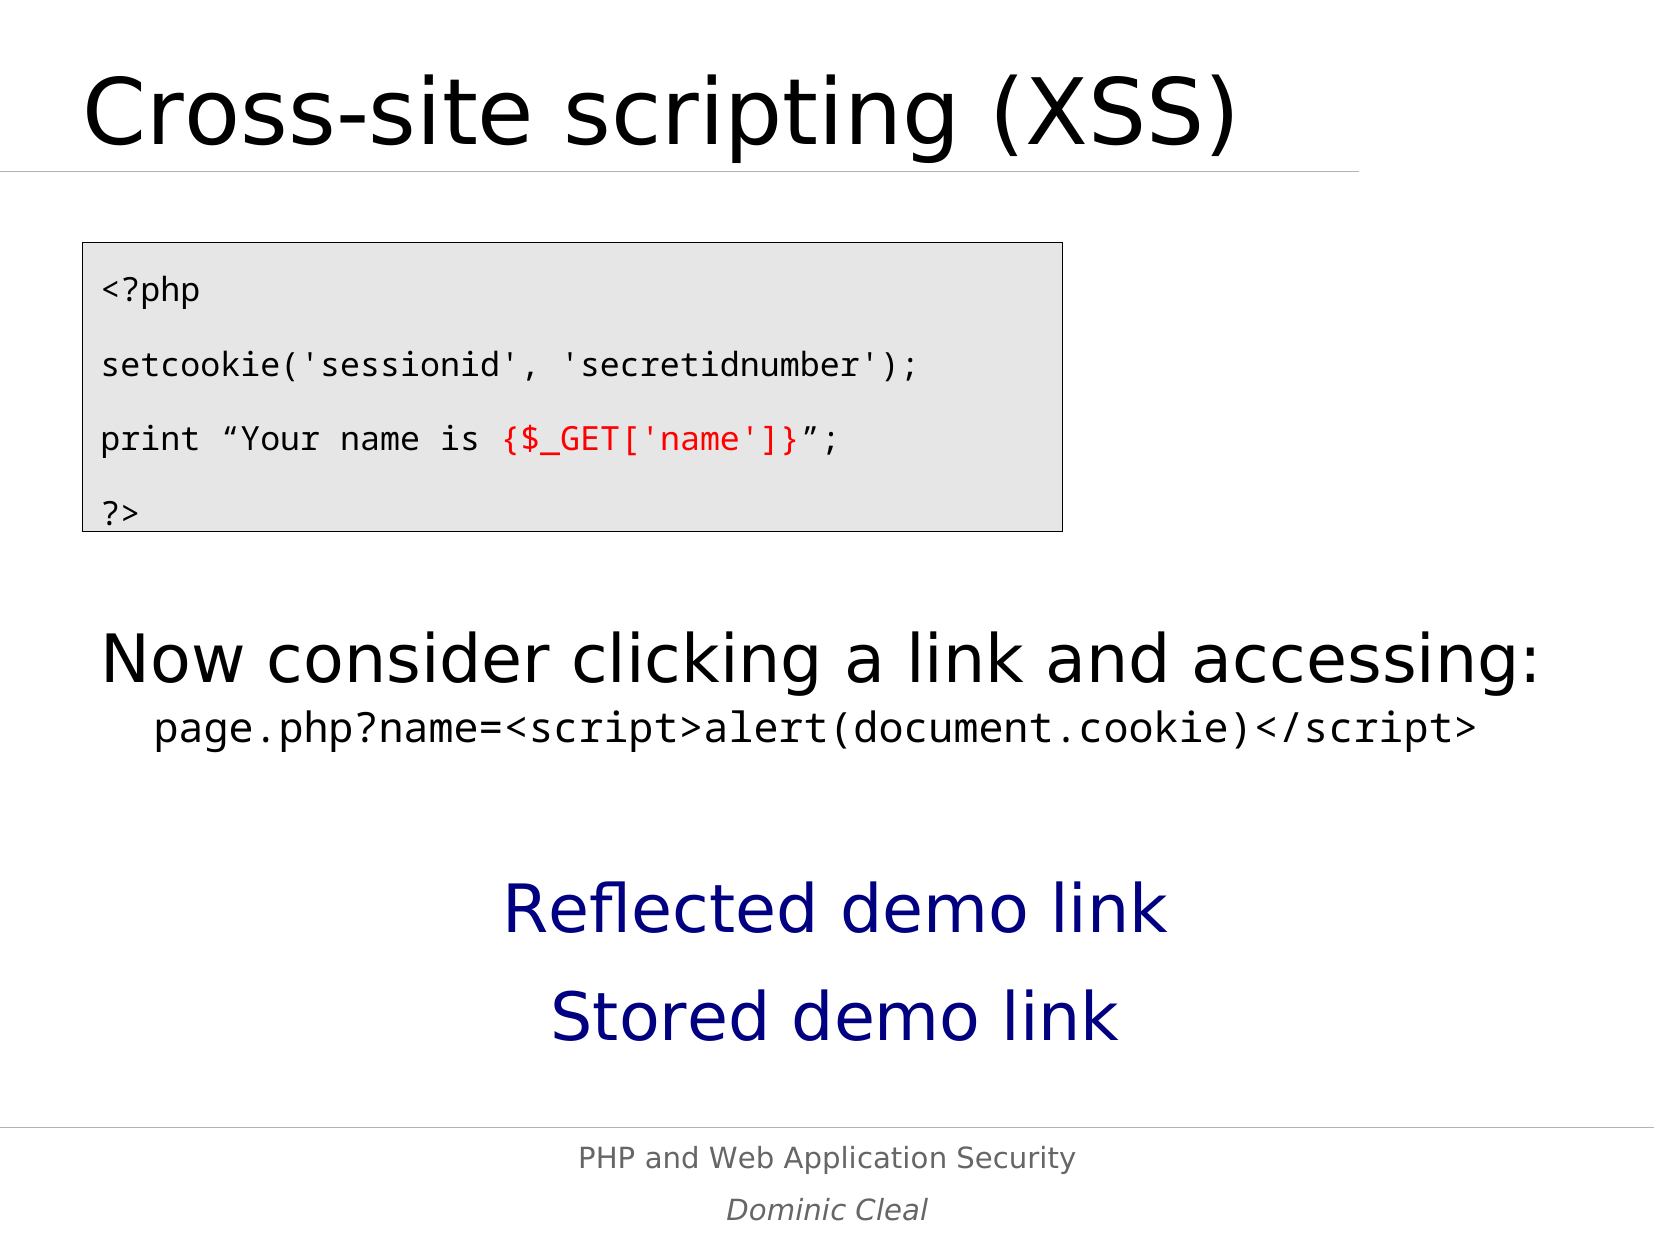

# Cross-site scripting (XSS)
<?php
setcookie('sessionid', 'secretidnumber');
print “Your name is {$_GET['name']}”;
?>
Now consider clicking a link and accessing: page.php?name=<script>alert(document.cookie)</script>
Reflected demo link
Stored demo link
PHP and Web Application Security